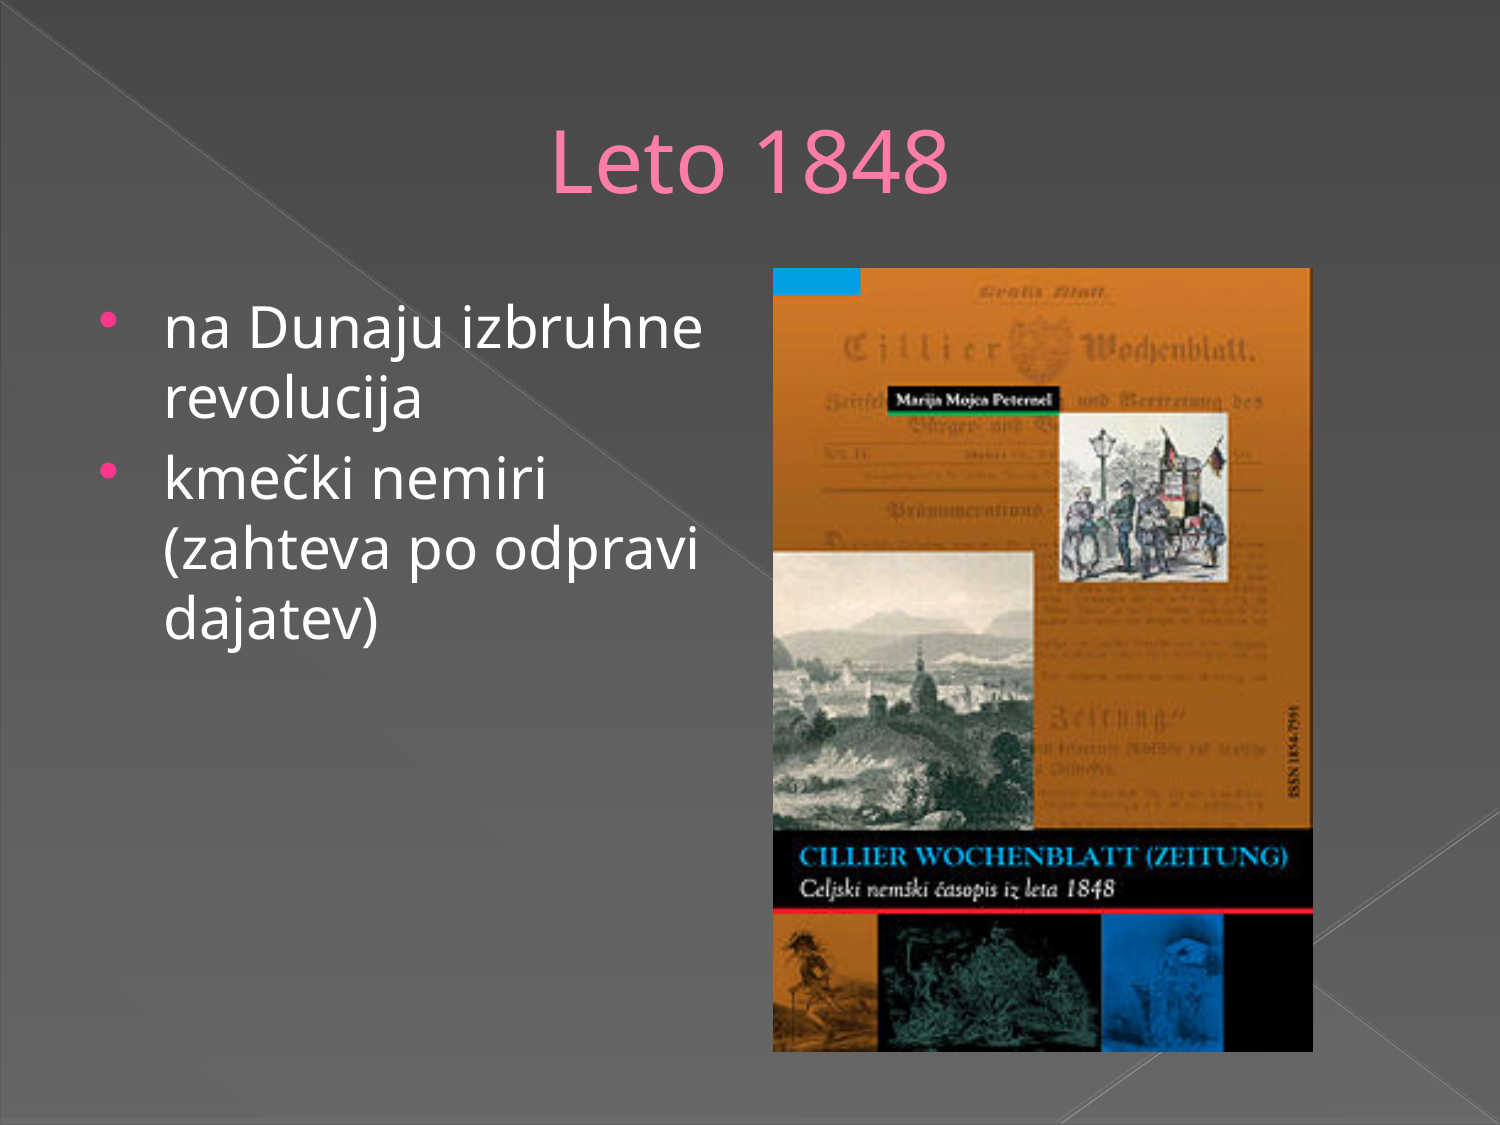

# Leto 1848
na Dunaju izbruhne revolucija
kmečki nemiri (zahteva po odpravi dajatev)